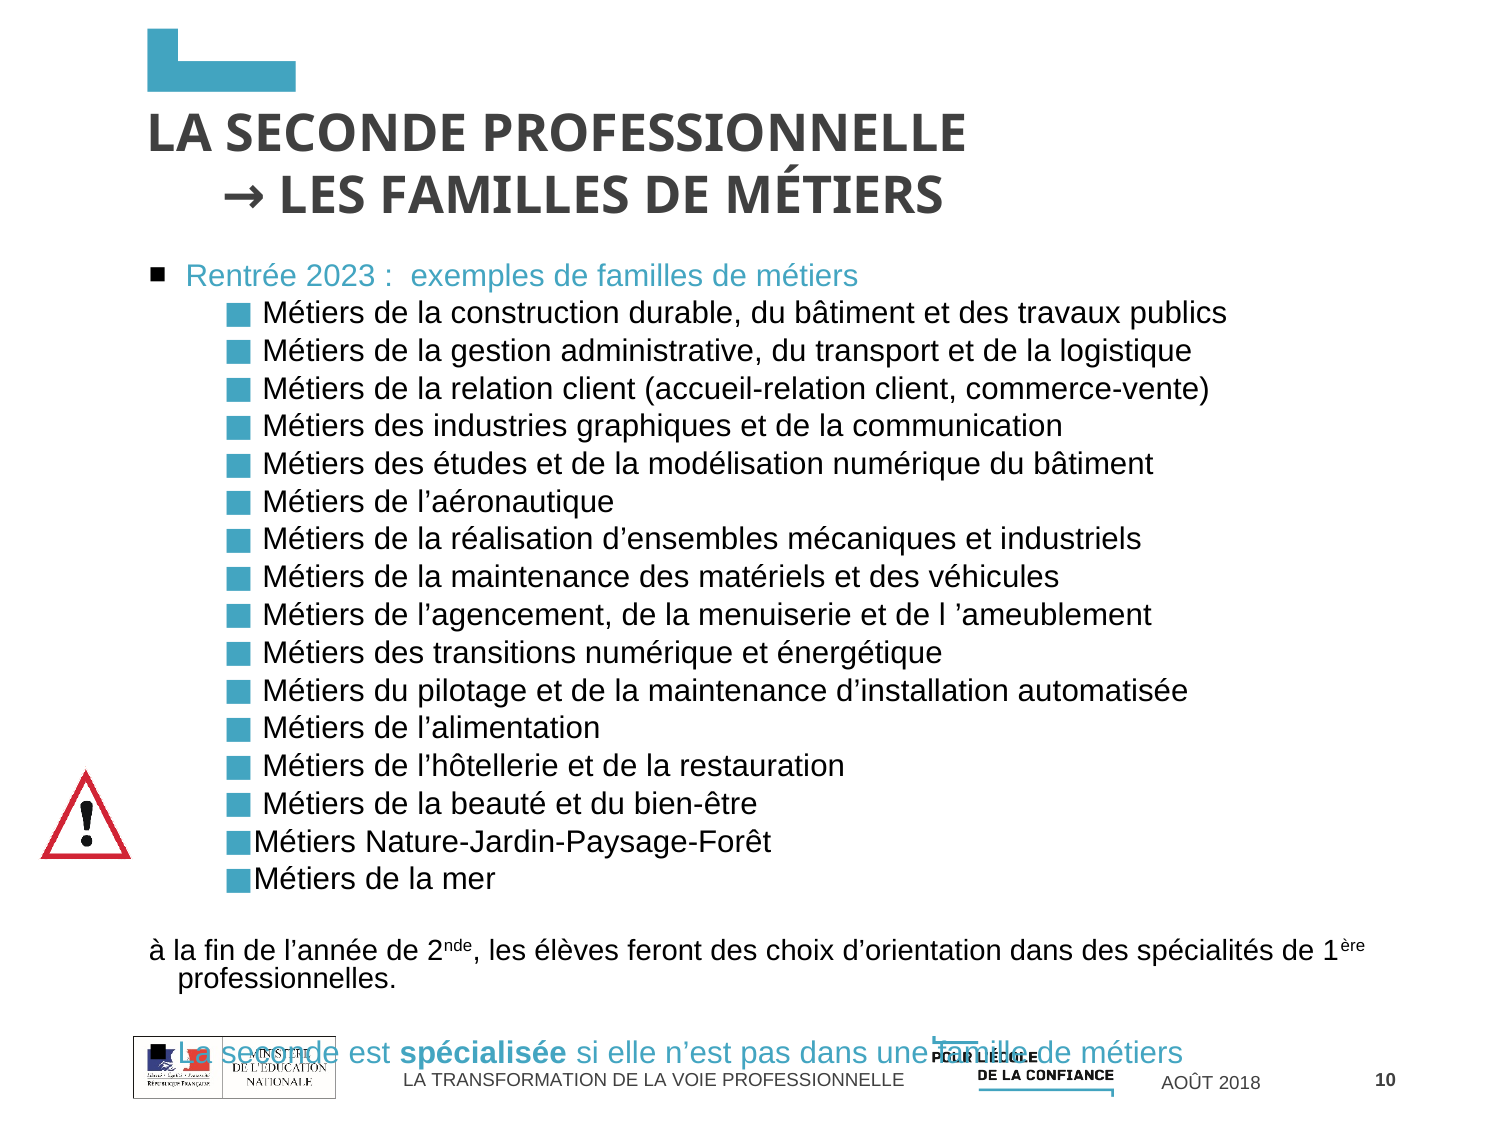

LA SECONDE PROFESSIONNELLE
	→ LES FAMILLES DE MÉTIERS
 Rentrée 2023 : exemples de familles de métiers
 Métiers de la construction durable, du bâtiment et des travaux publics
 Métiers de la gestion administrative, du transport et de la logistique
 Métiers de la relation client (accueil-relation client, commerce-vente)
 Métiers des industries graphiques et de la communication
 Métiers des études et de la modélisation numérique du bâtiment
 Métiers de l’aéronautique
 Métiers de la réalisation d’ensembles mécaniques et industriels
 Métiers de la maintenance des matériels et des véhicules
 Métiers de l’agencement, de la menuiserie et de l ’ameublement
 Métiers des transitions numérique et énergétique
 Métiers du pilotage et de la maintenance d’installation automatisée
 Métiers de l’alimentation
 Métiers de l’hôtellerie et de la restauration
 Métiers de la beauté et du bien-être
Métiers Nature-Jardin-Paysage-Forêt
Métiers de la mer
à la fin de l’année de 2nde, les élèves feront des choix d’orientation dans des spécialités de 1ère professionnelles.
La seconde est spécialisée si elle n’est pas dans une famille de métiers